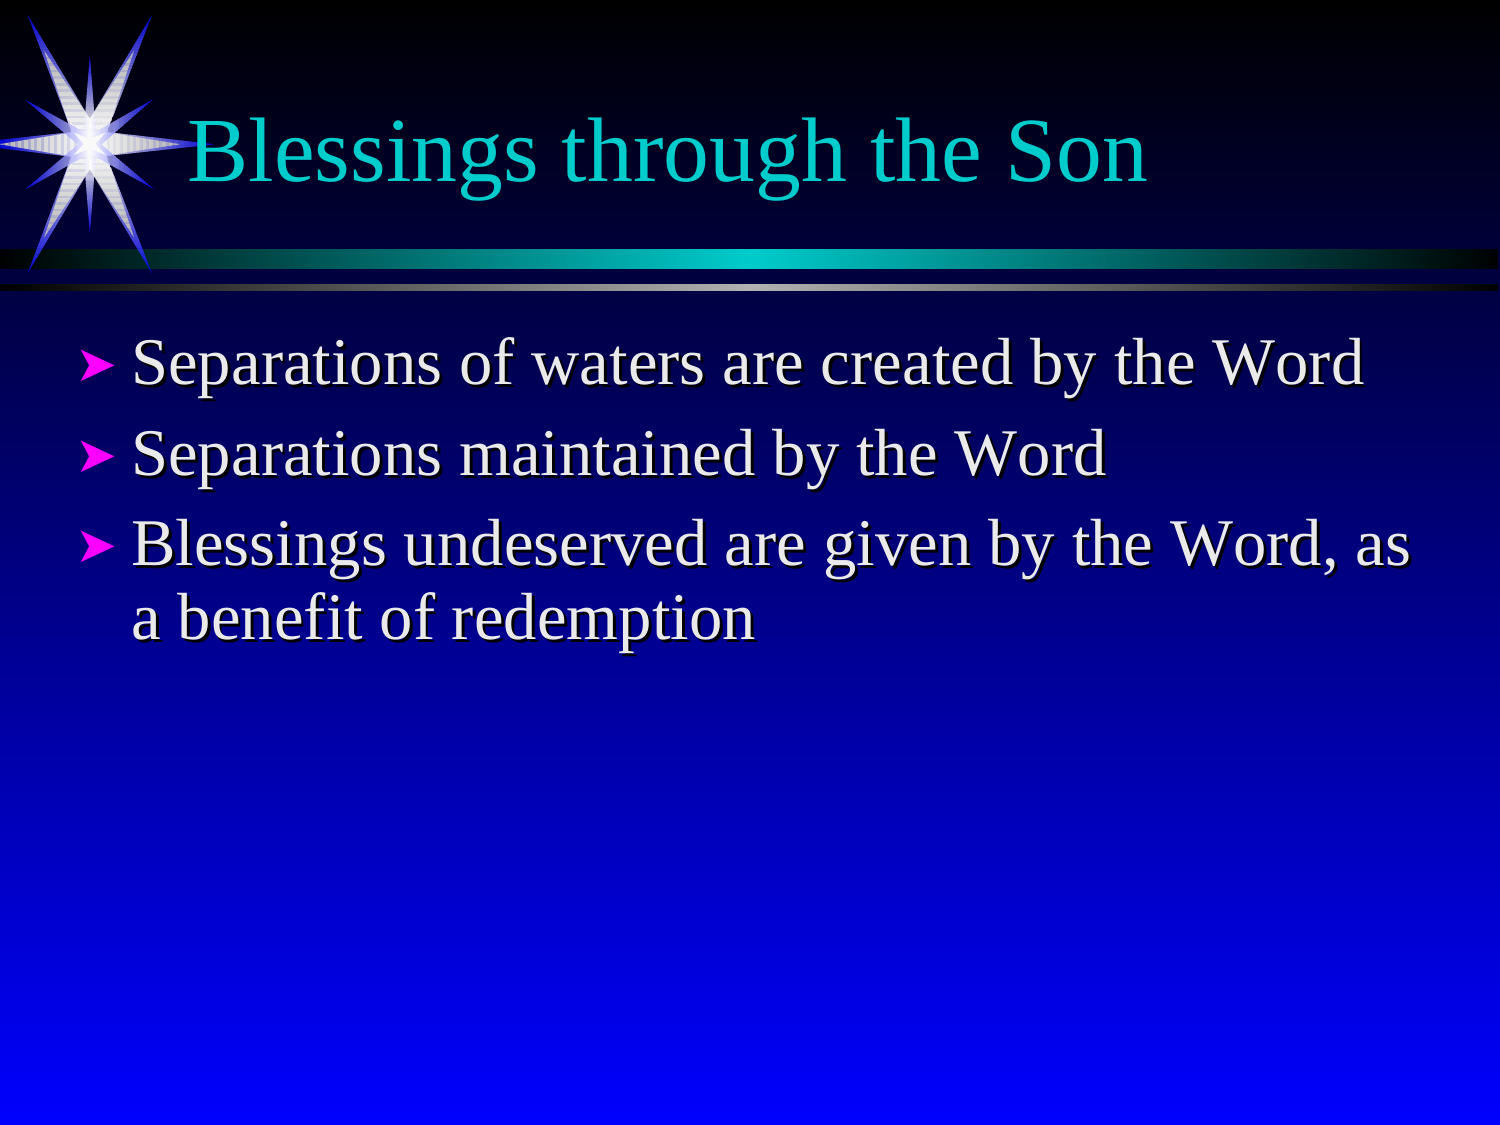

# Blessings through the Son
Separations of waters are created by the Word
Separations maintained by the Word
Blessings undeserved are given by the Word, as a benefit of redemption